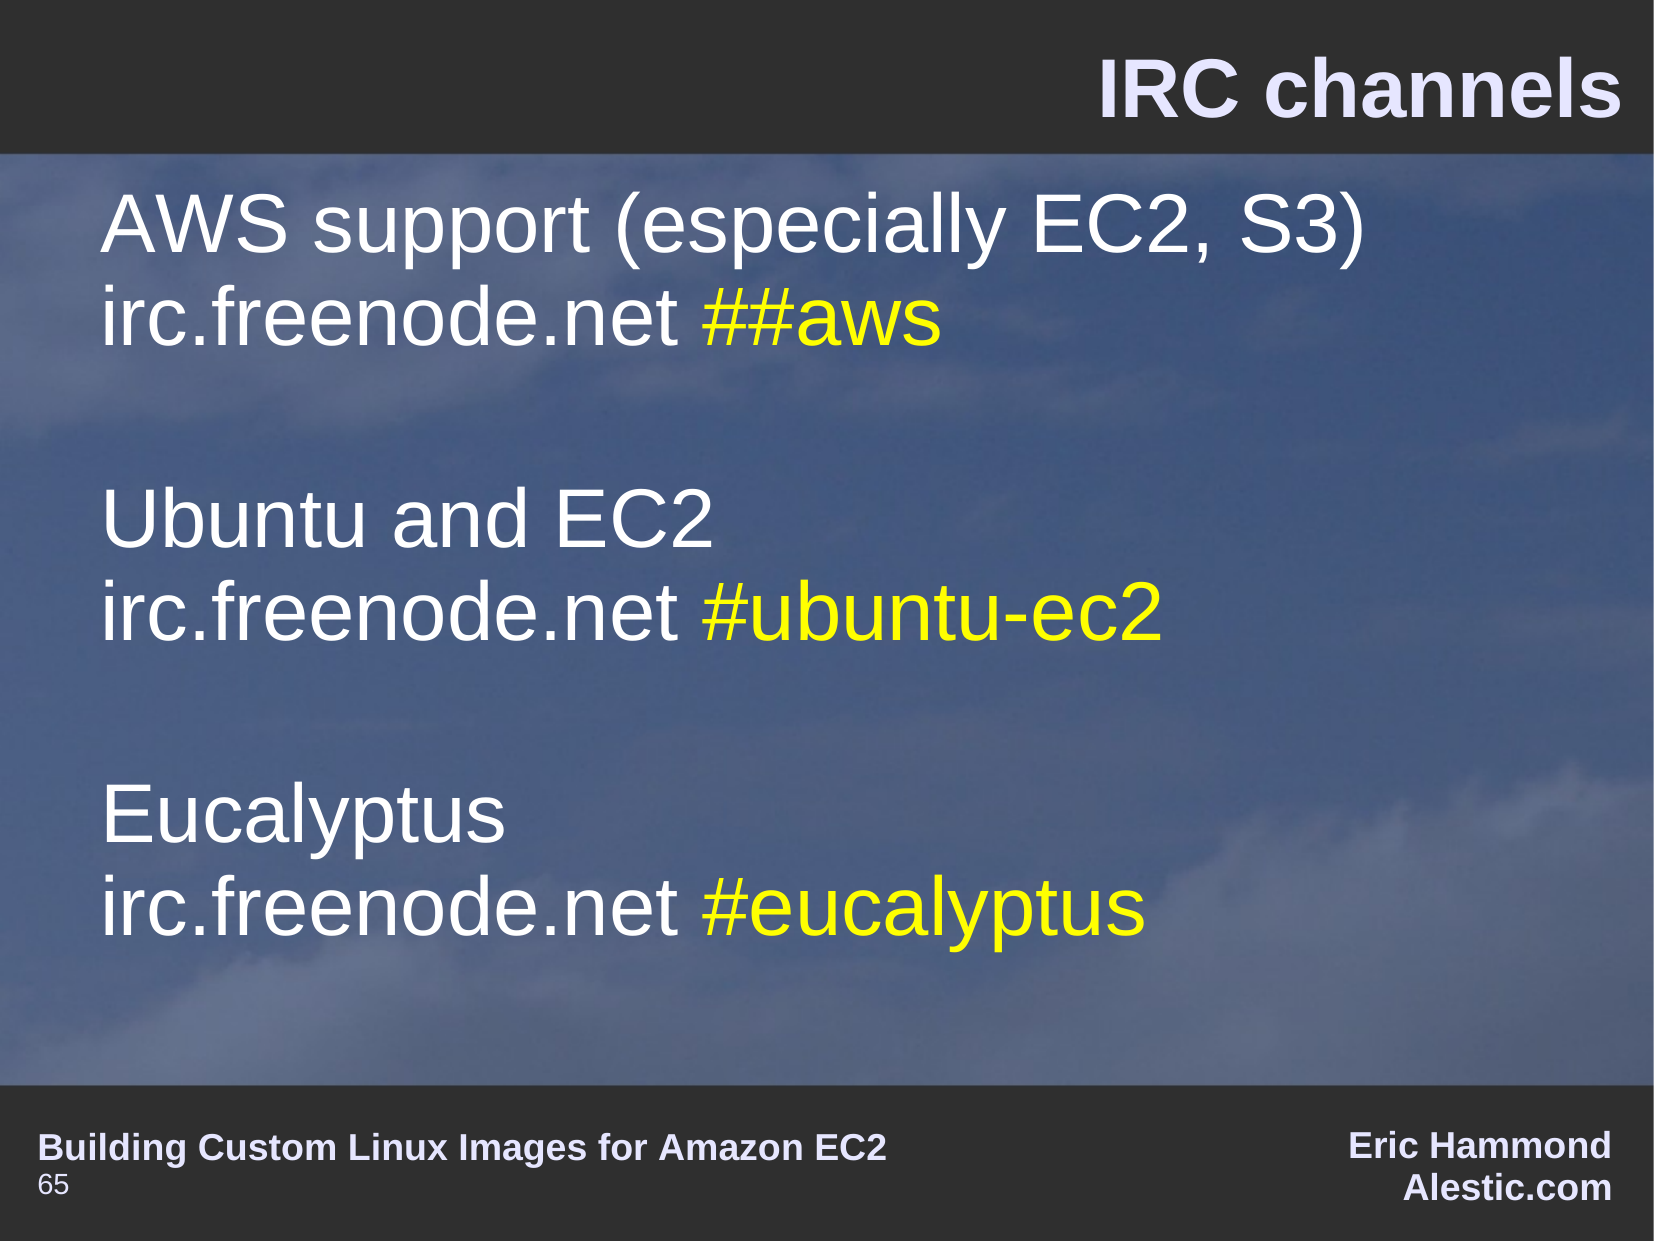

# IRC channels
AWS support (especially EC2, S3)
irc.freenode.net ##aws
Ubuntu and EC2
irc.freenode.net #ubuntu-ec2
Eucalyptus
irc.freenode.net #eucalyptus
65
Eric Hammond
Alestic.com